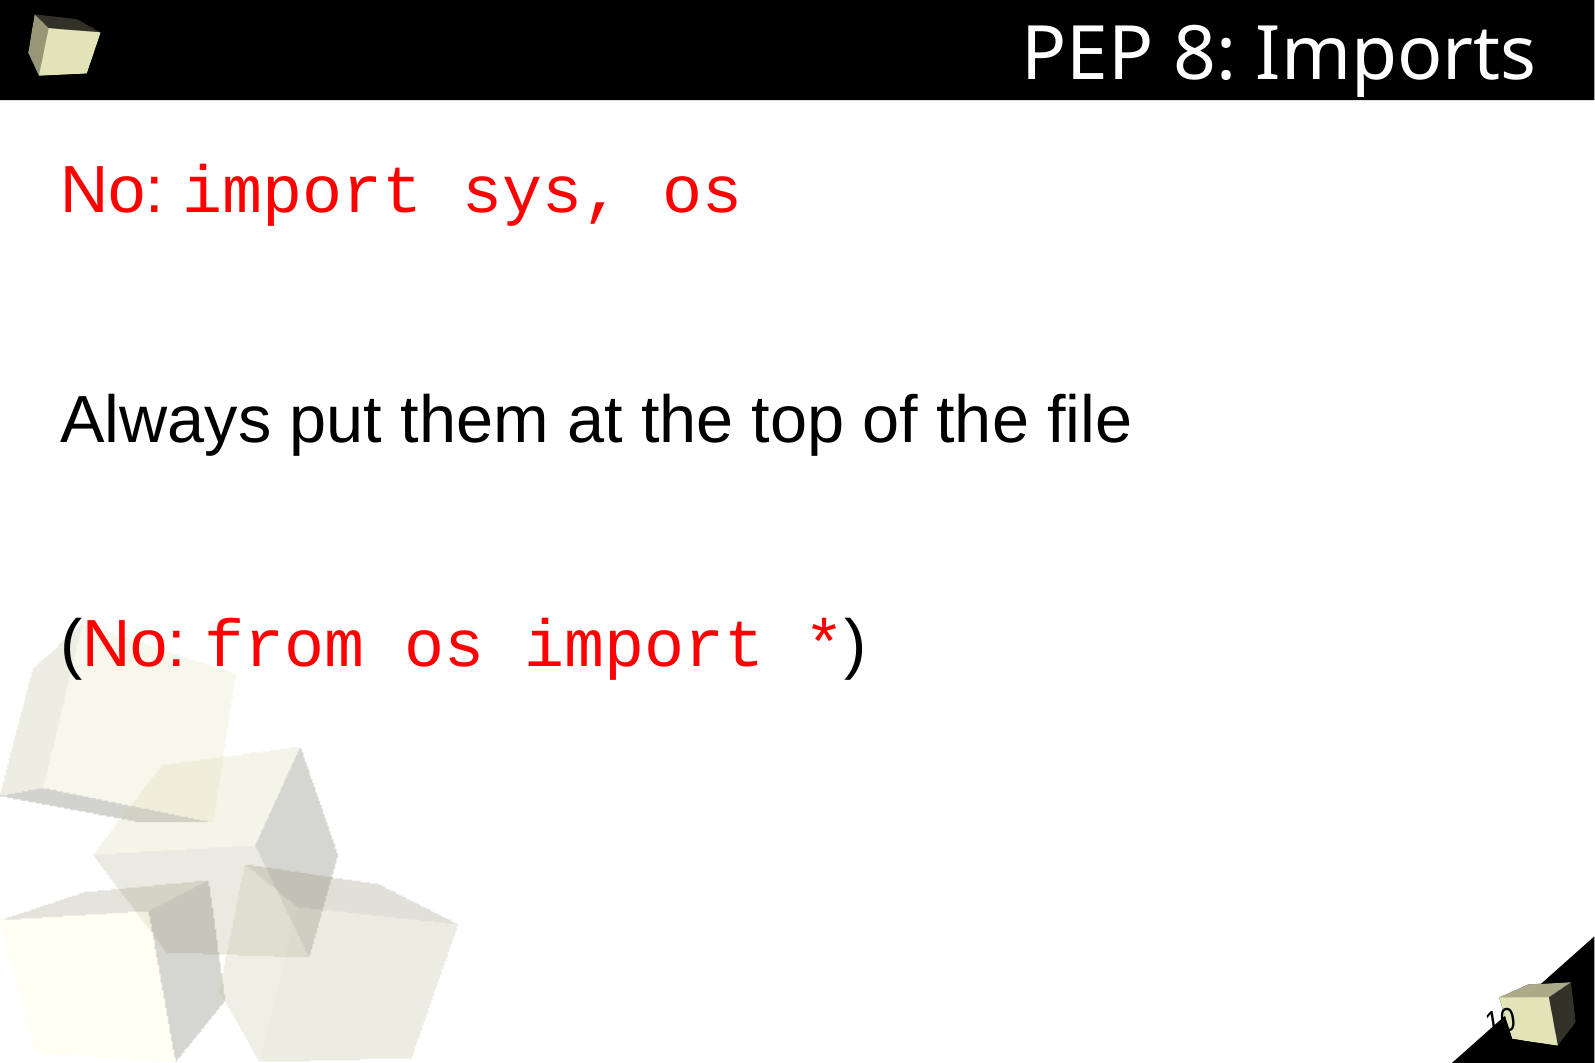

# PEP 8: Imports
No: import sys, os
Always put them at the top of the file
(No: from os import *)